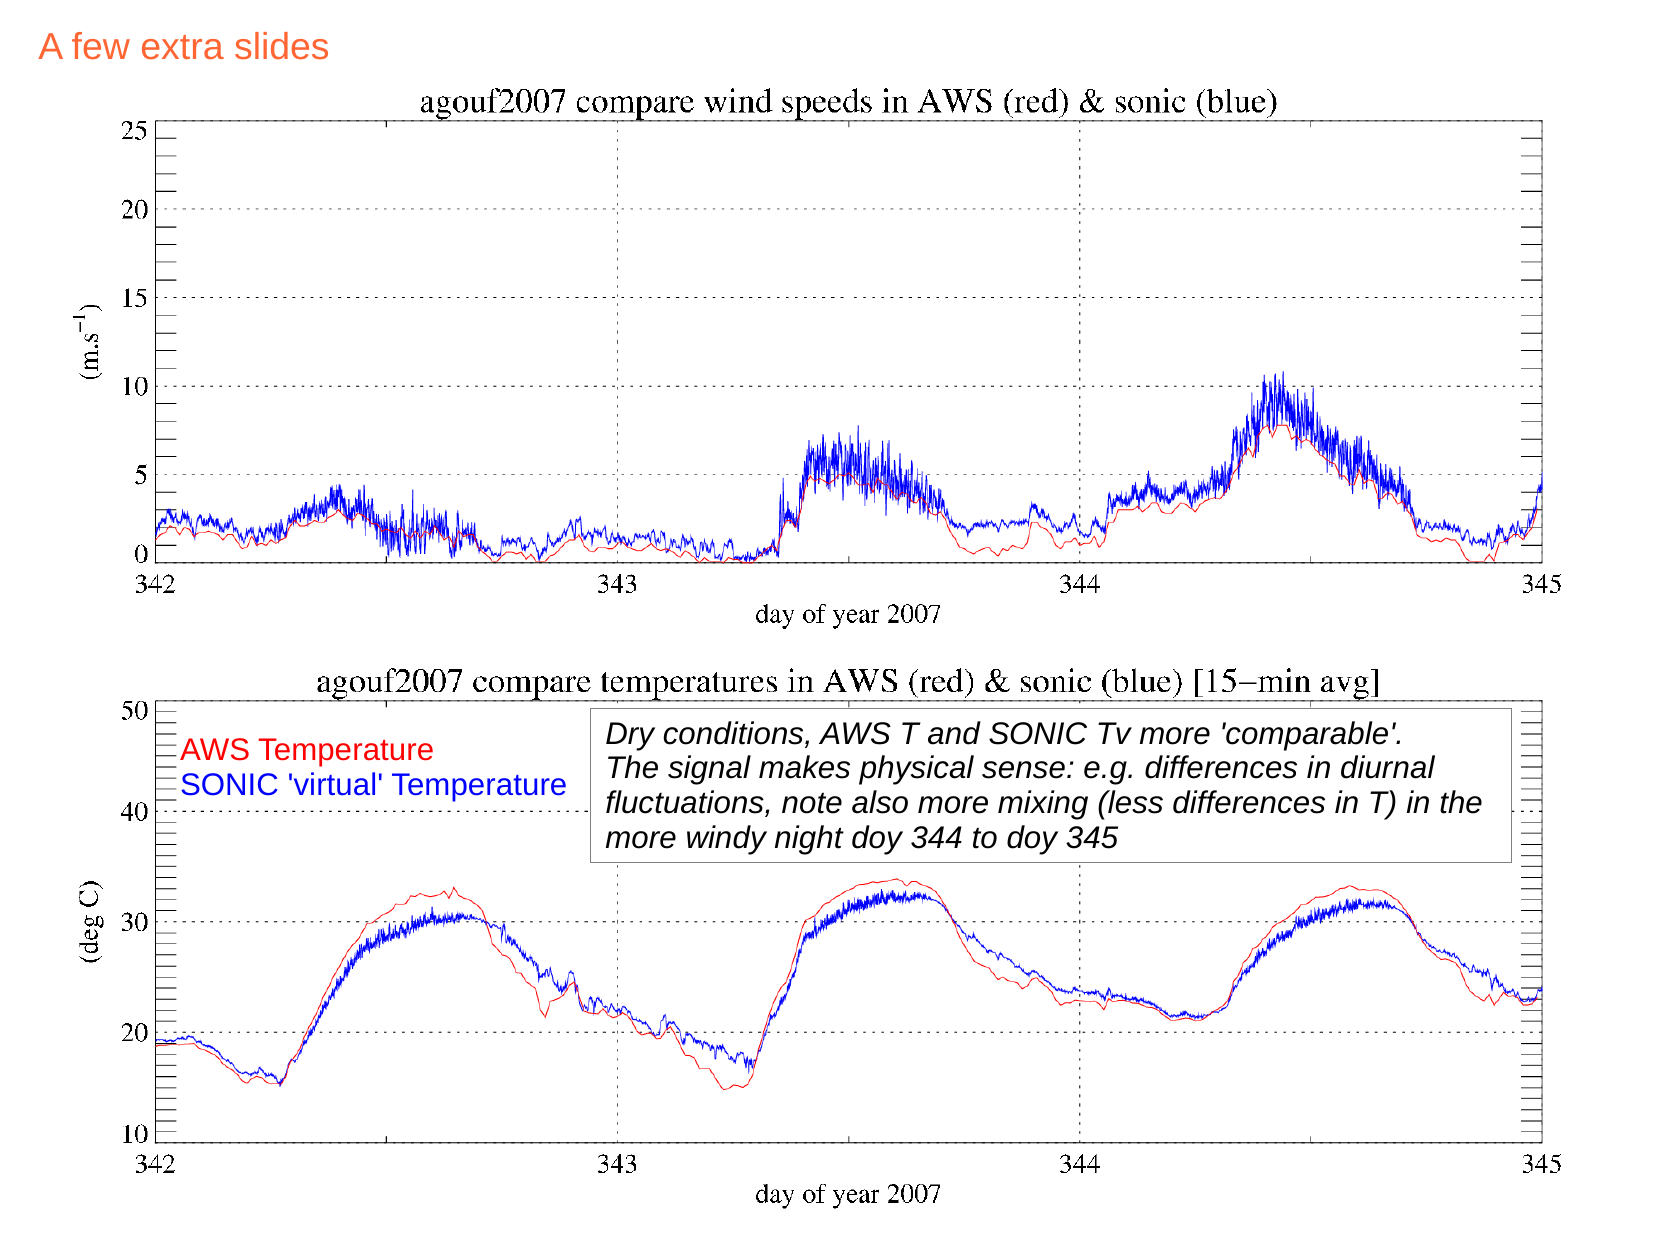

A few extra slides
Dry conditions, AWS T and SONIC Tv more 'comparable'.
The signal makes physical sense: e.g. differences in diurnal fluctuations, note also more mixing (less differences in T) in the more windy night doy 344 to doy 345
AWS Temperature
SONIC 'virtual' Temperature